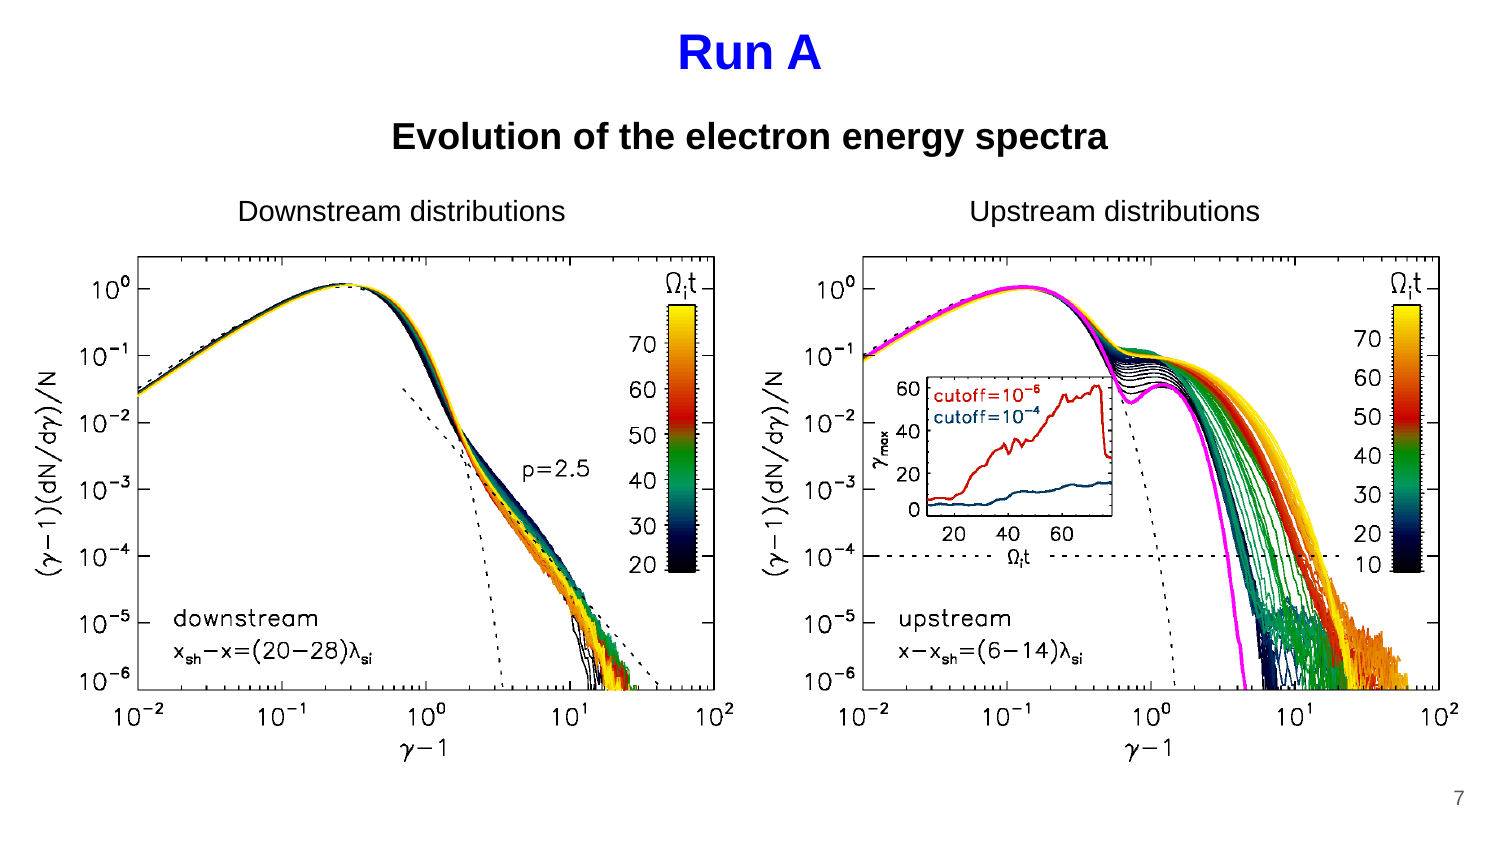

Run A
Evolution of the electron energy spectra
# Downstream distributions Upstream distributions